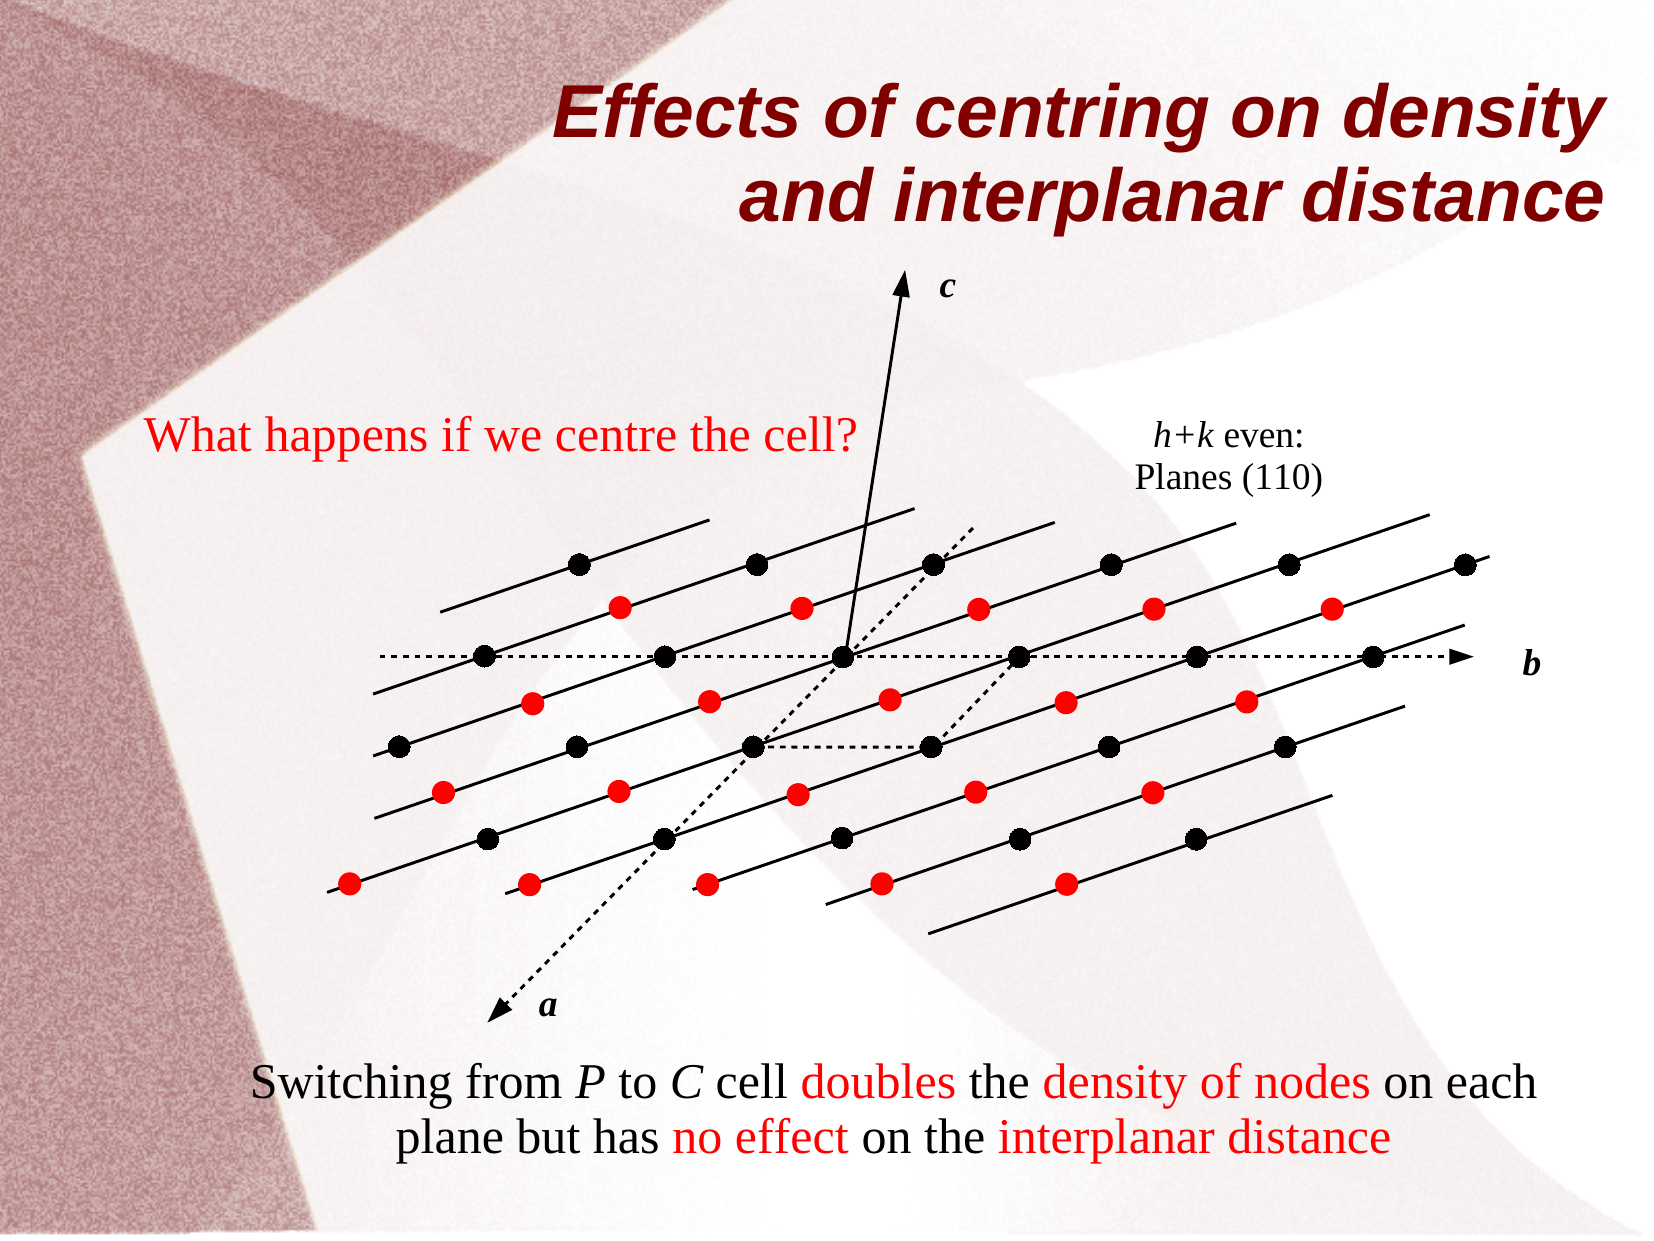

# Effects of centring on density and interplanar distance
c
b
a
What happens if we centre the cell?
h+k even:
Planes (110)
Switching from P to C cell doubles the density of nodes on each plane but has no effect on the interplanar distance